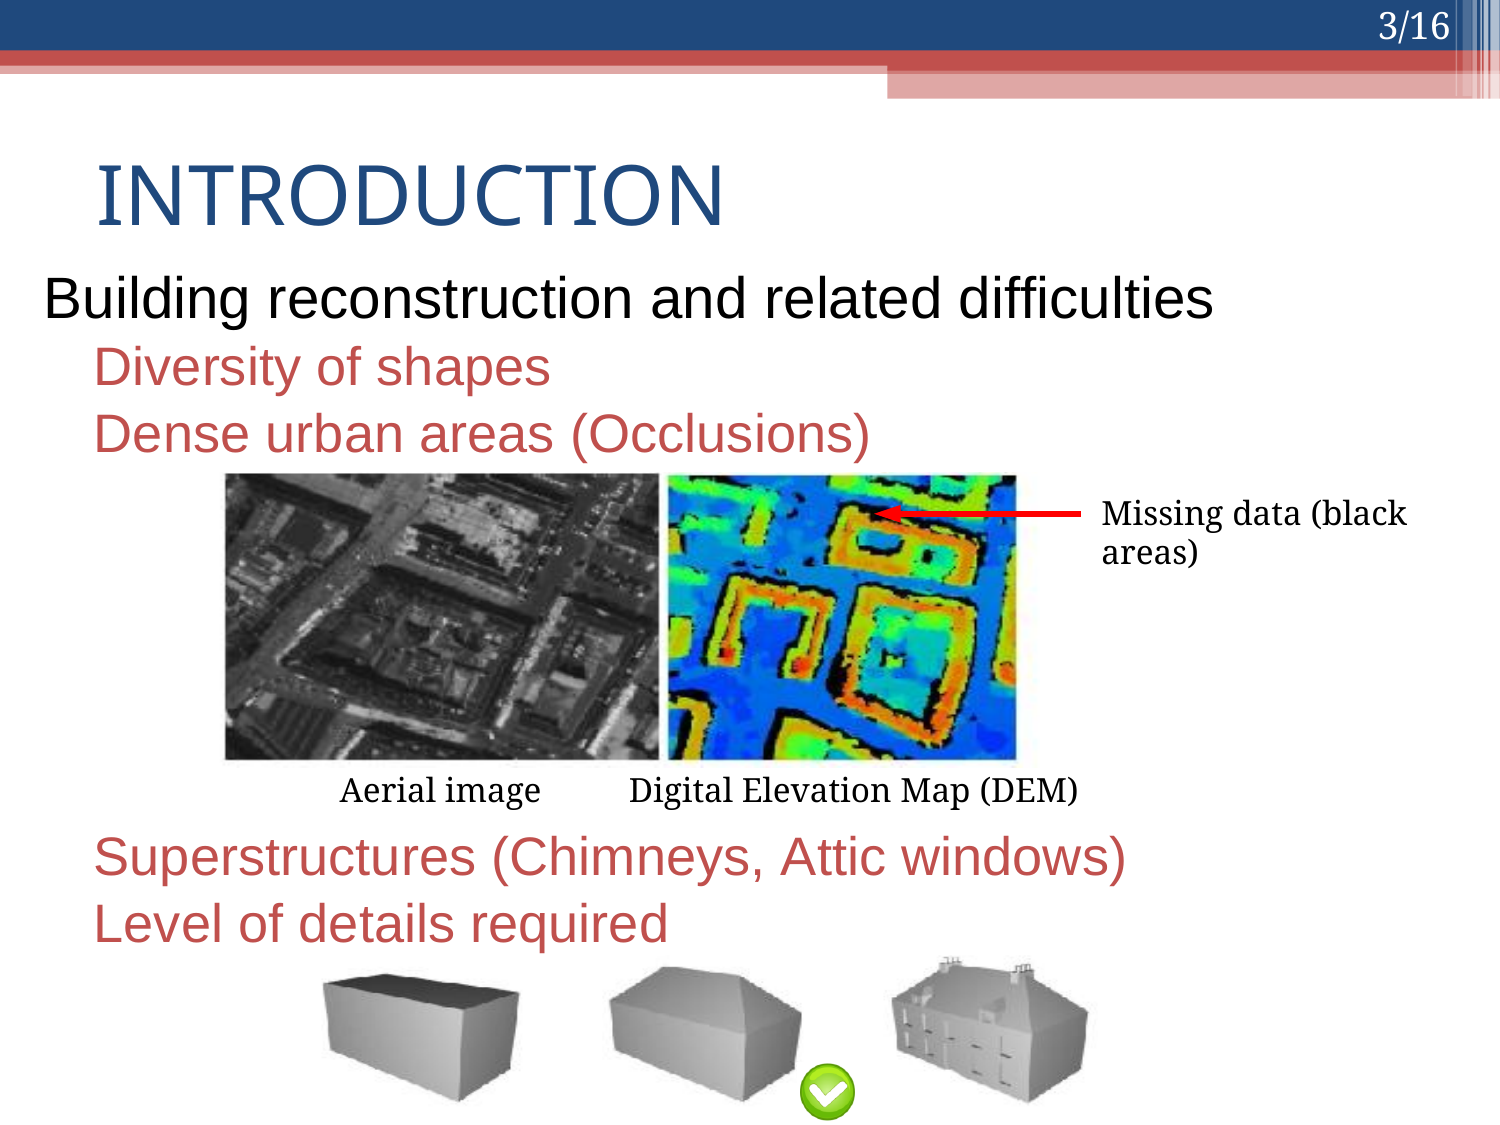

# INTRODUCTION
Building reconstruction and related difficulties
Diversity of shapes
Dense urban areas (Occlusions)
Superstructures (Chimneys, Attic windows)
Level of details required
Missing data (black areas)
Aerial image
Digital Elevation Map (DEM)